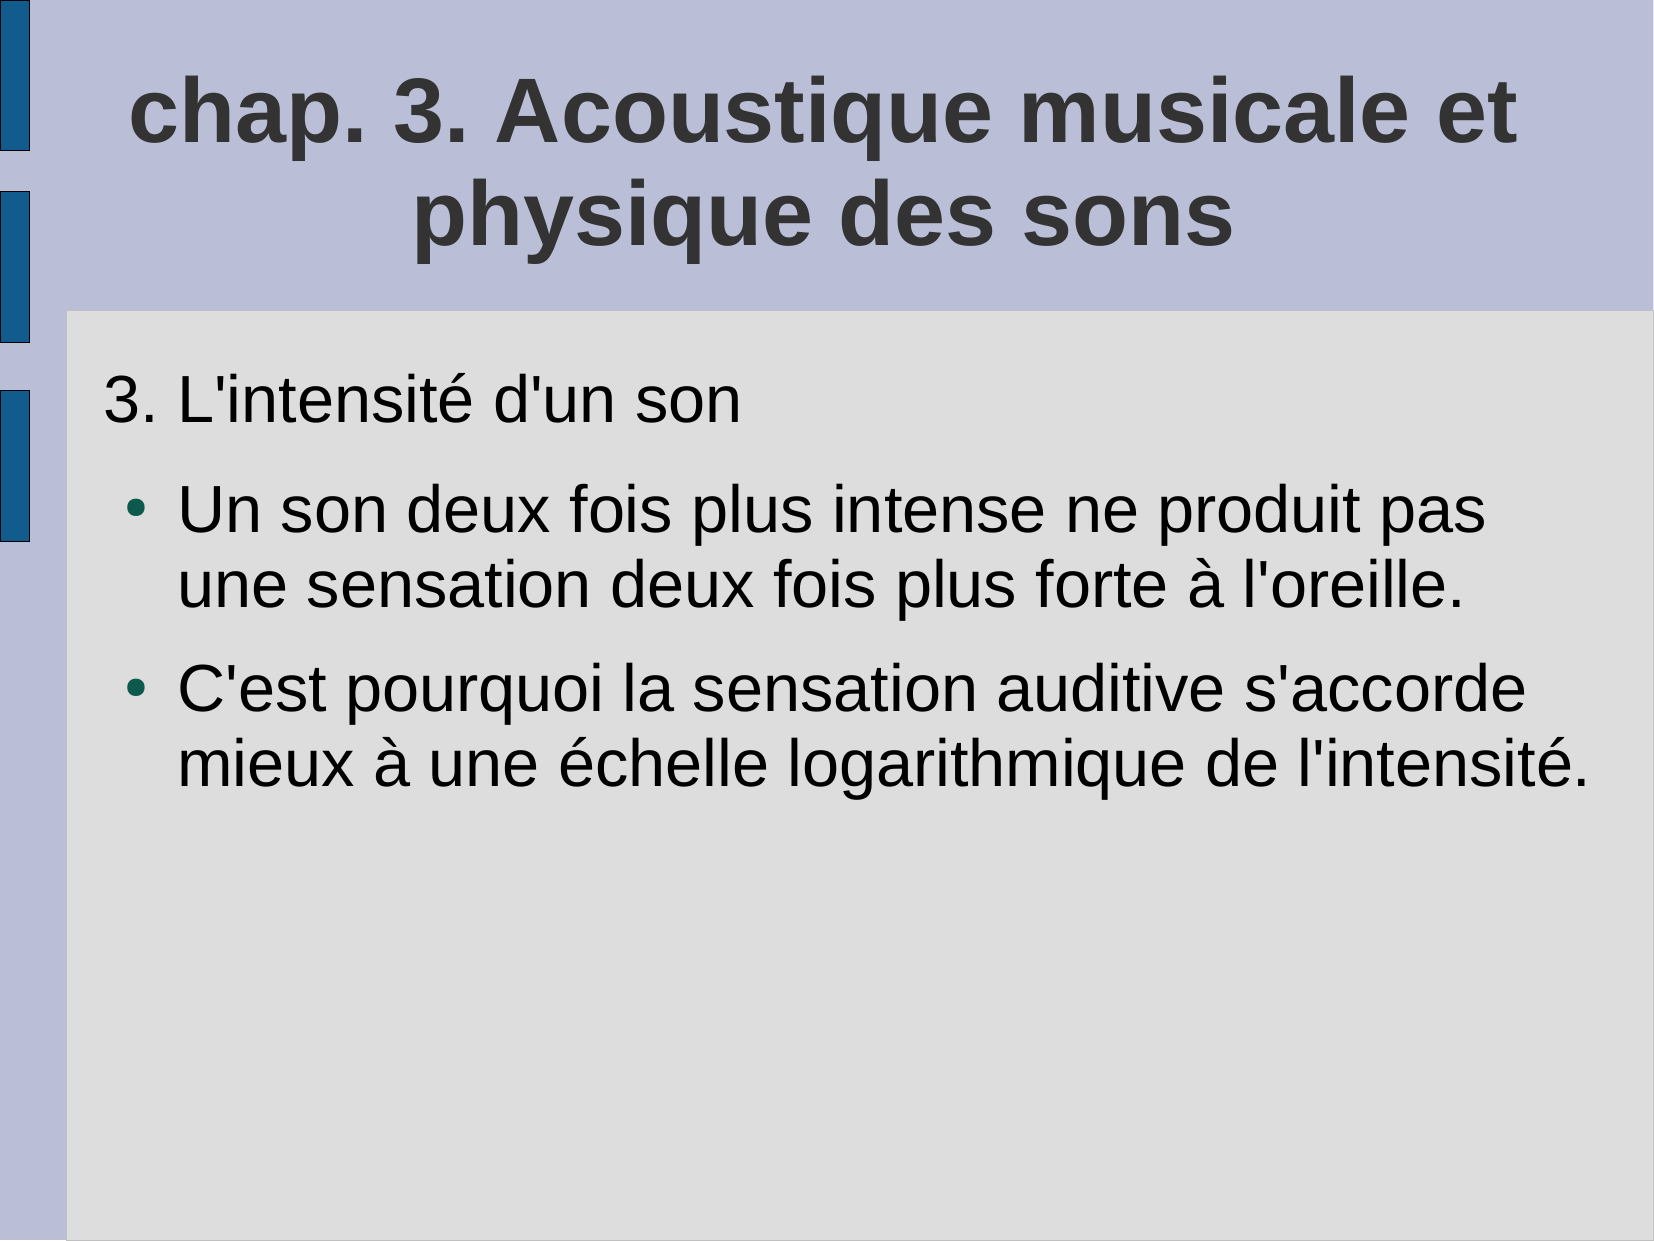

# chap. 3. Acoustique musicale et physique des sons
3. L'intensité d'un son
Un son deux fois plus intense ne produit pas une sensation deux fois plus forte à l'oreille.
C'est pourquoi la sensation auditive s'accorde mieux à une échelle logarithmique de l'intensité.